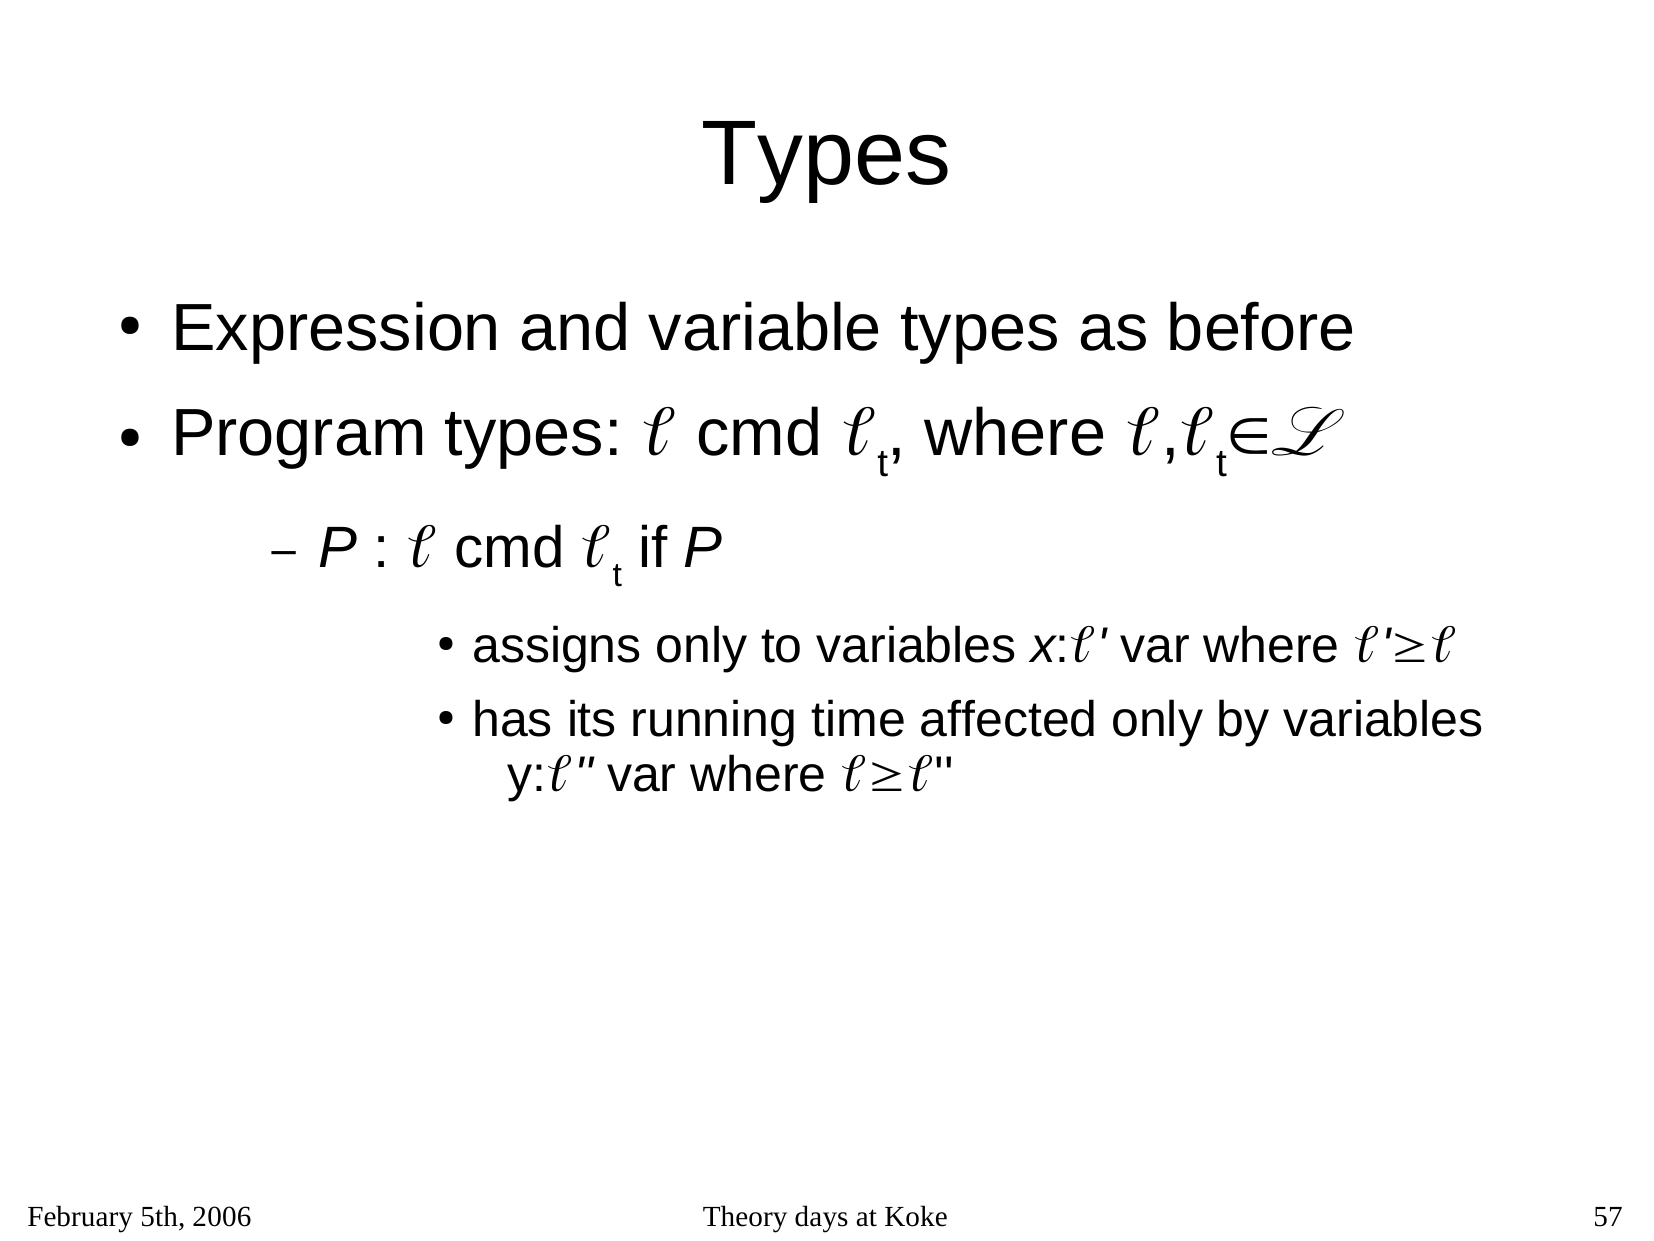

# Types
Expression and variable types as before
Program types: ℓ cmd ℓt, where ℓ,ℓt∈ℒ
P : ℓ cmd ℓt if P
assigns only to variables x:ℓ' var where ℓ'≥ℓ
has its running time affected only by variables y:ℓ'' var where ℓ≥ℓ''
February 5th, 2006
Theory days at Koke
57